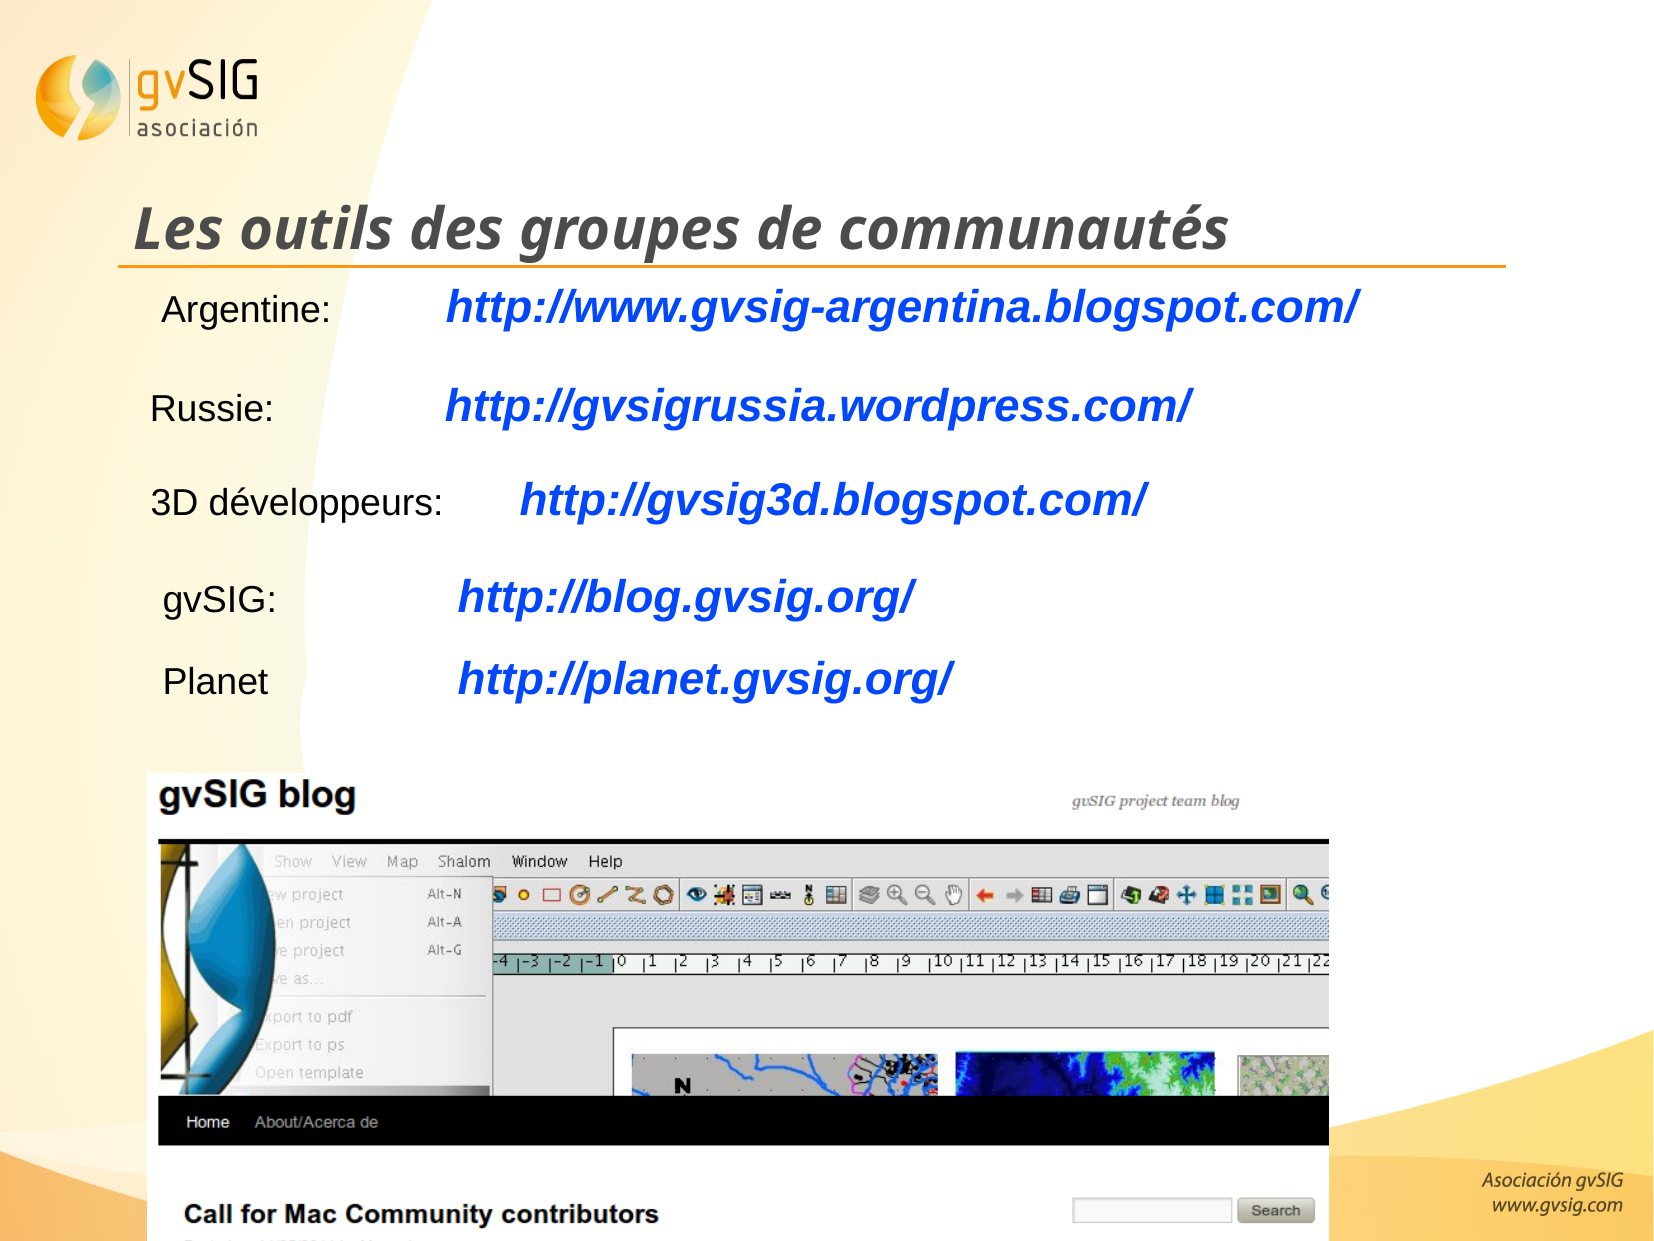

# Les outils des groupes de communautés
 Argentine: 		http://www.gvsig-argentina.blogspot.com/
Russie: 			http://gvsigrussia.wordpress.com/
3D développeurs: 	http://gvsig3d.blogspot.com/
gvSIG: 			http://blog.gvsig.org/
Planet			http://planet.gvsig.org/